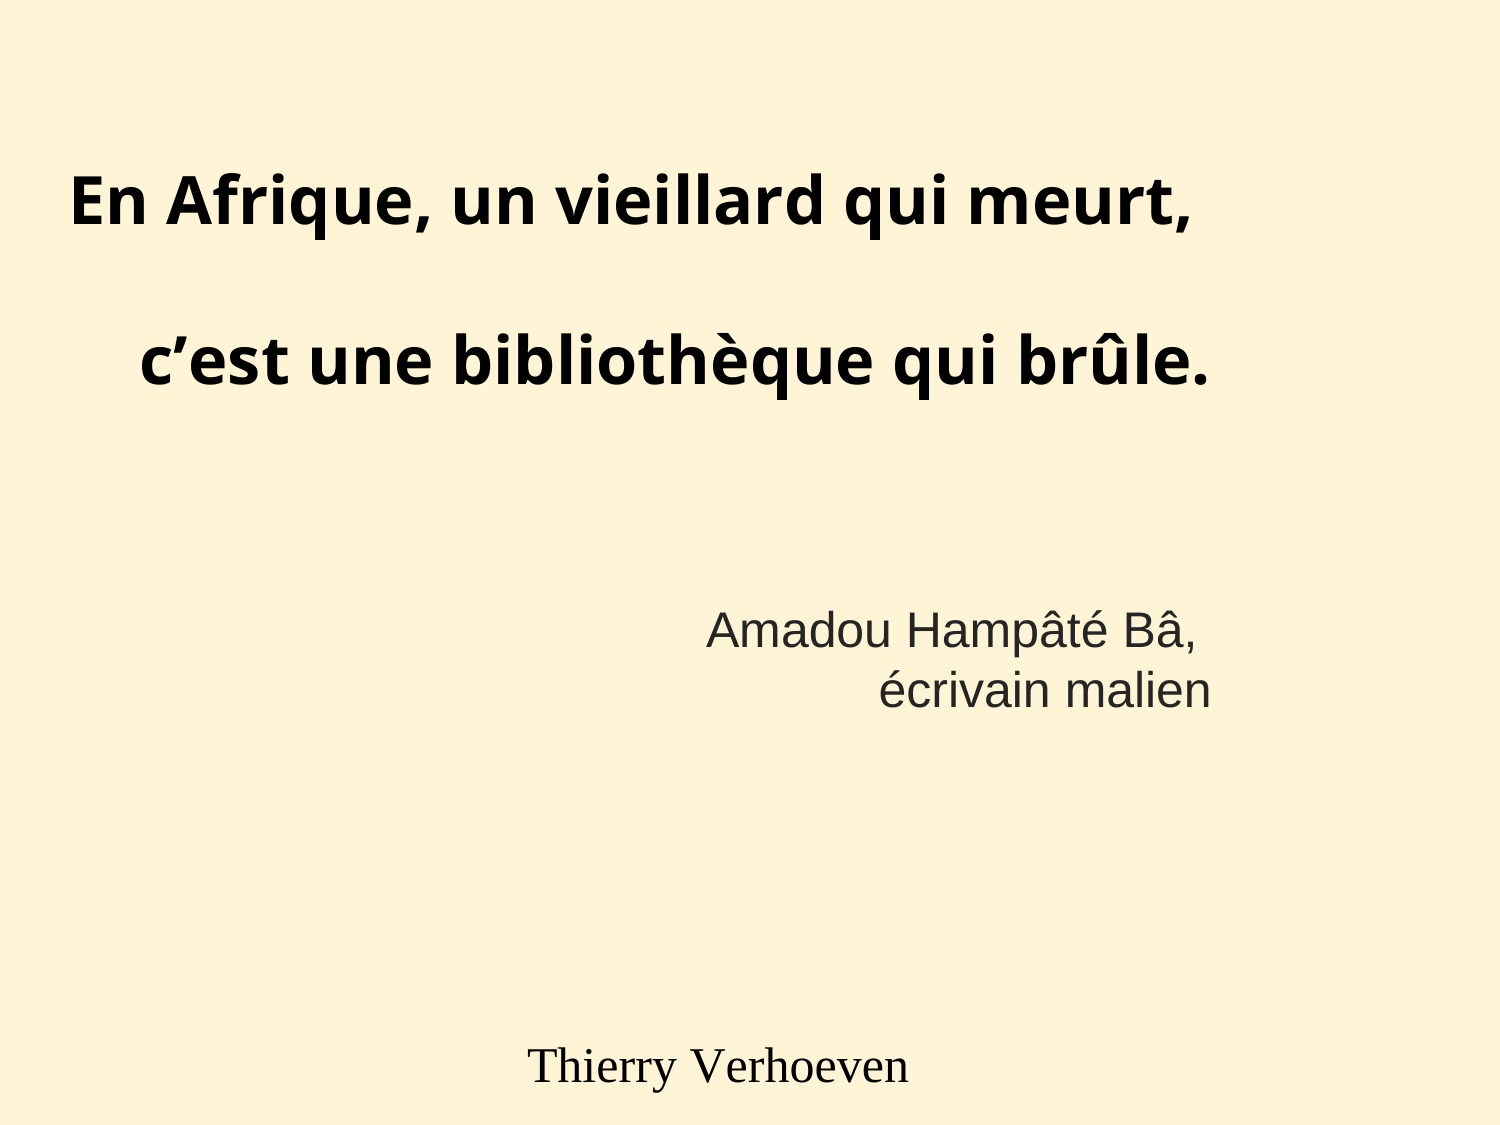

En Afrique, un vieillard qui meurt,
c’est une bibliothèque qui brûle.
Amadou Hampâté Bâ,
écrivain malien
Thierry Verhoeven